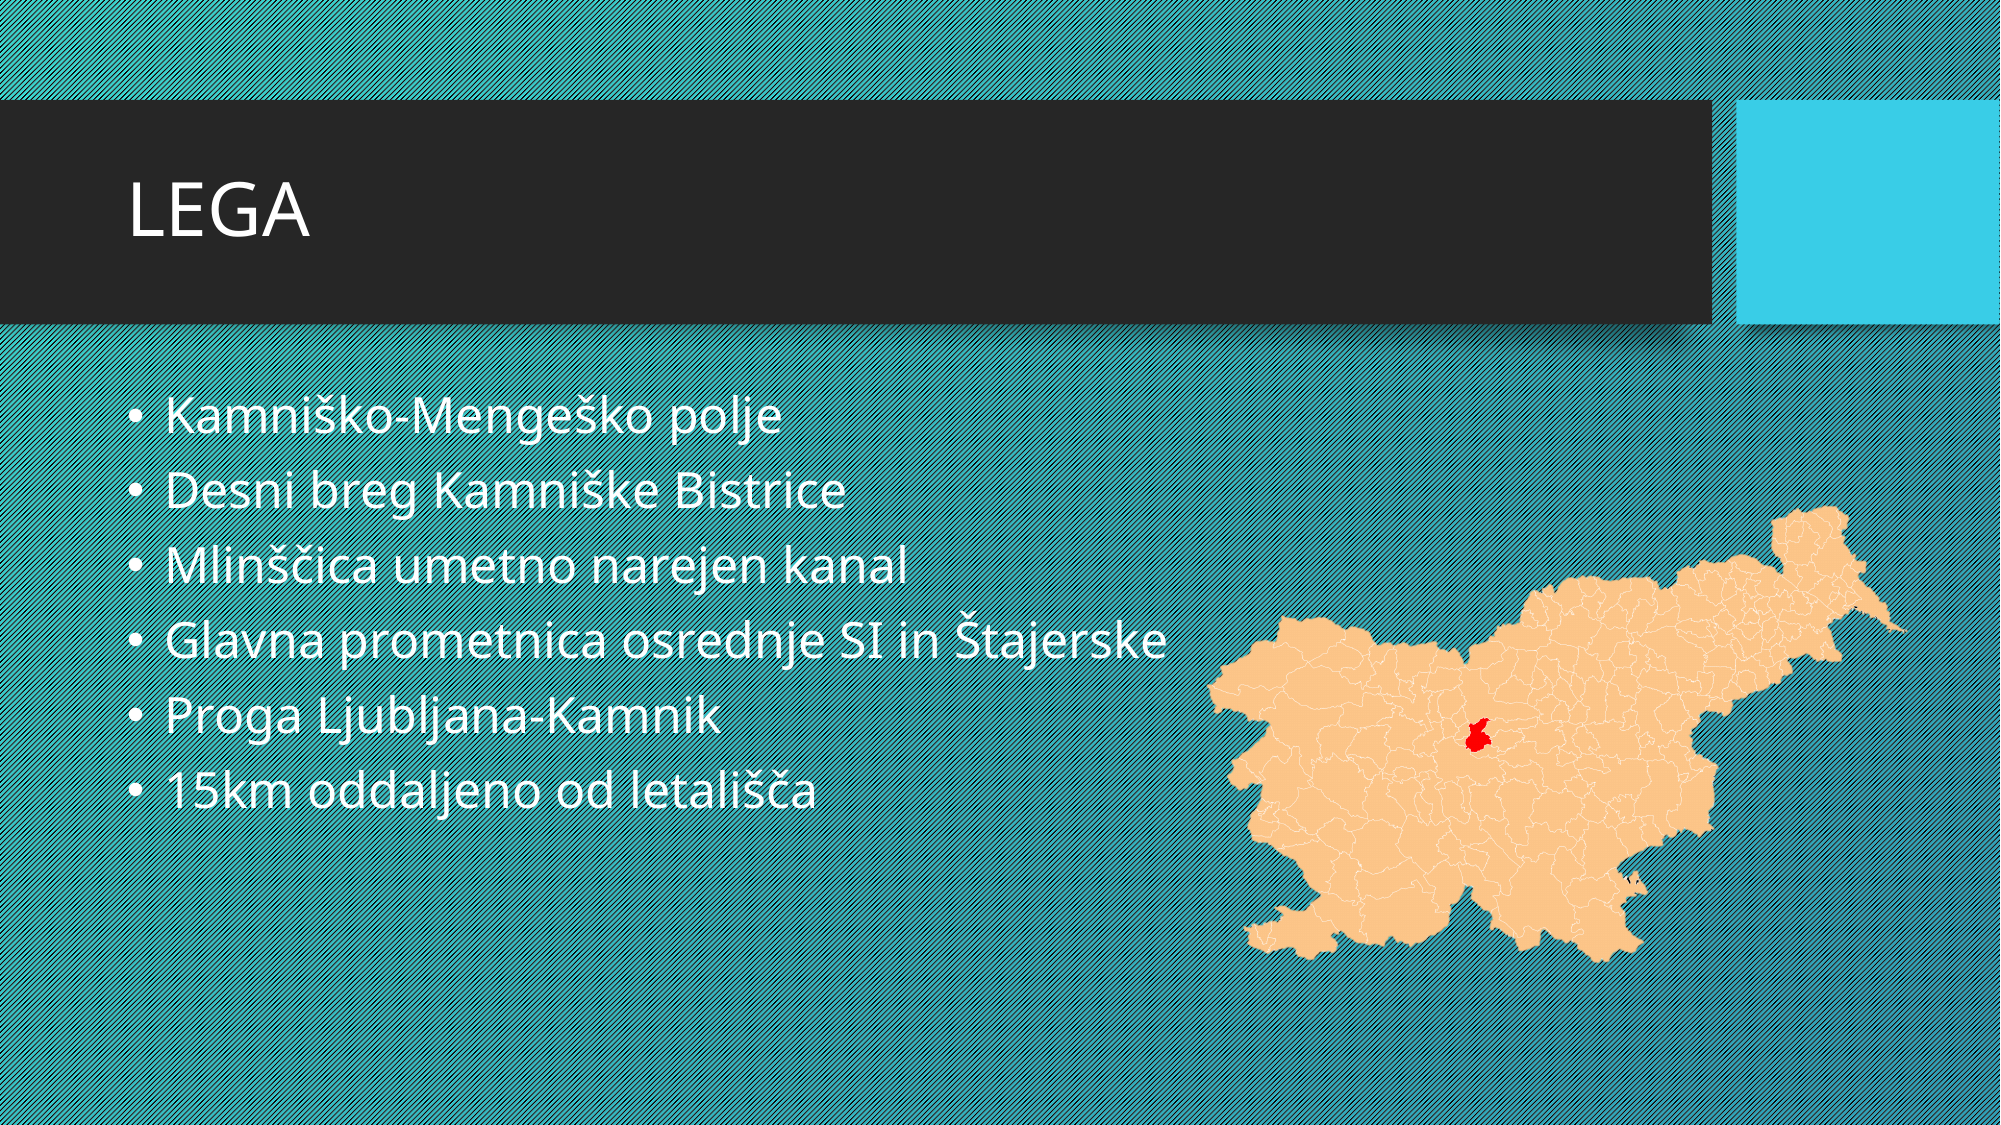

# LEGA
Kamniško-Mengeško polje
Desni breg Kamniške Bistrice
Mlinščica umetno narejen kanal
Glavna prometnica osrednje SI in Štajerske
Proga Ljubljana-Kamnik
15km oddaljeno od letališča